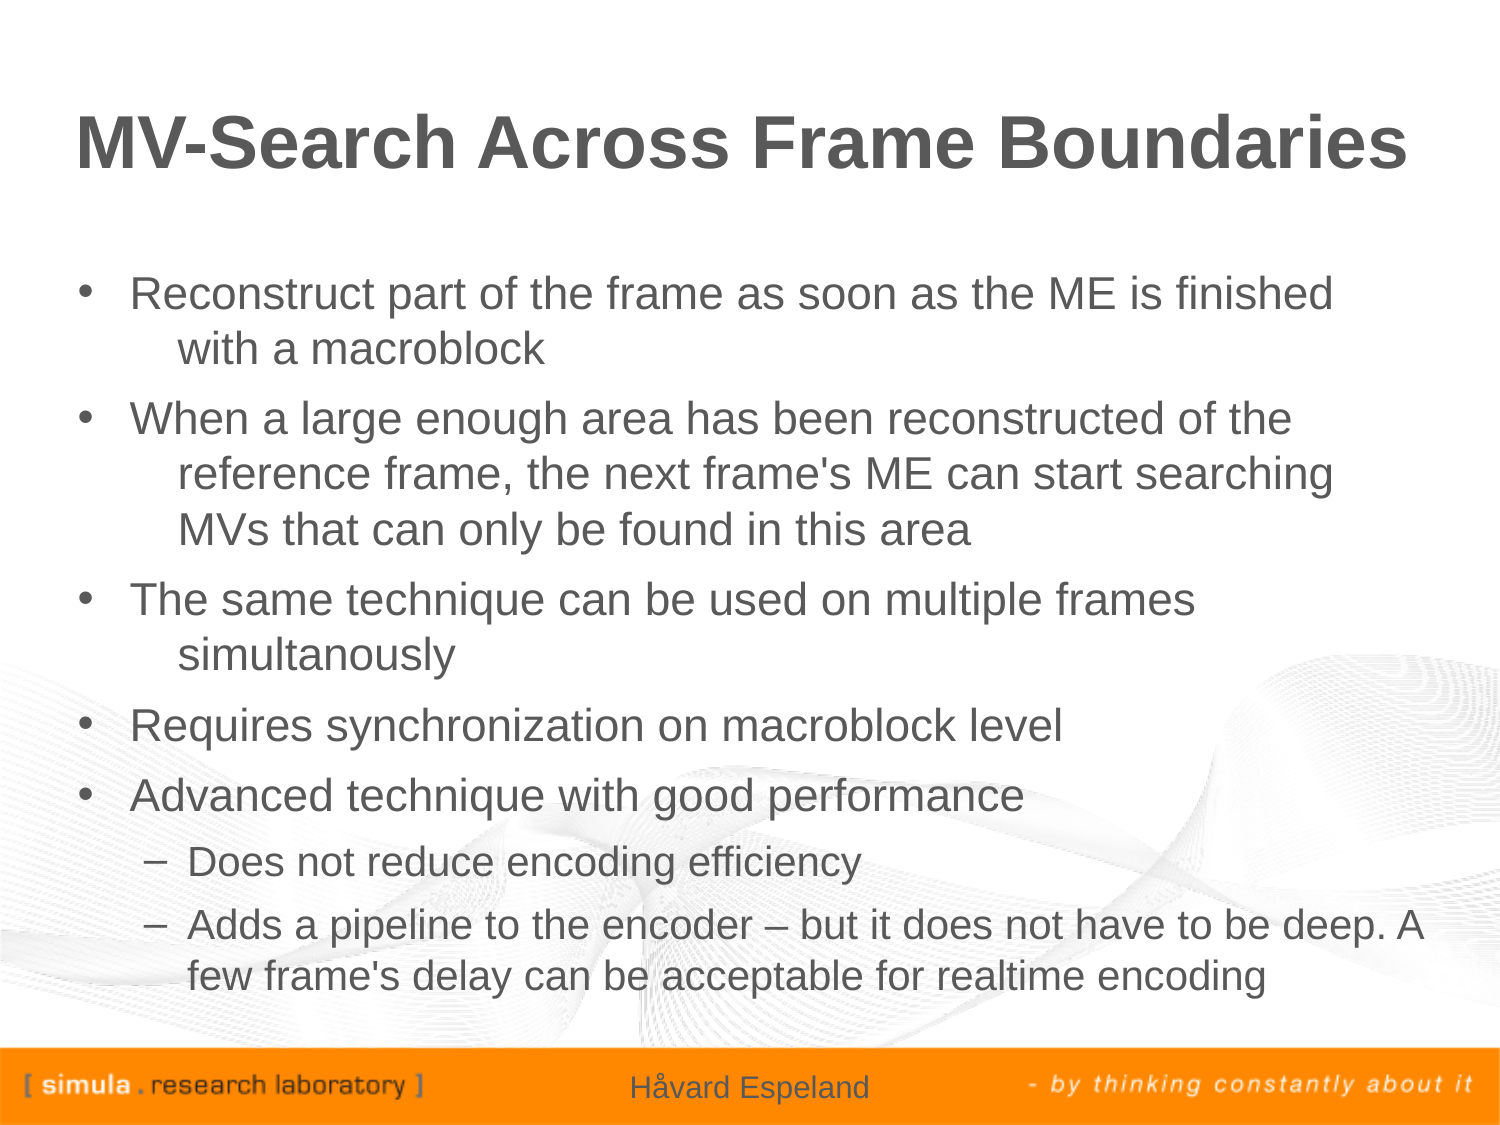

# MV-Search Across Frame Boundaries
Reconstruct part of the frame as soon as the ME is finished with a macroblock
When a large enough area has been reconstructed of the reference frame, the next frame's ME can start searching MVs that can only be found in this area
The same technique can be used on multiple frames simultanously
Requires synchronization on macroblock level
Advanced technique with good performance
Does not reduce encoding efficiency
Adds a pipeline to the encoder – but it does not have to be deep. A few frame's delay can be acceptable for realtime encoding